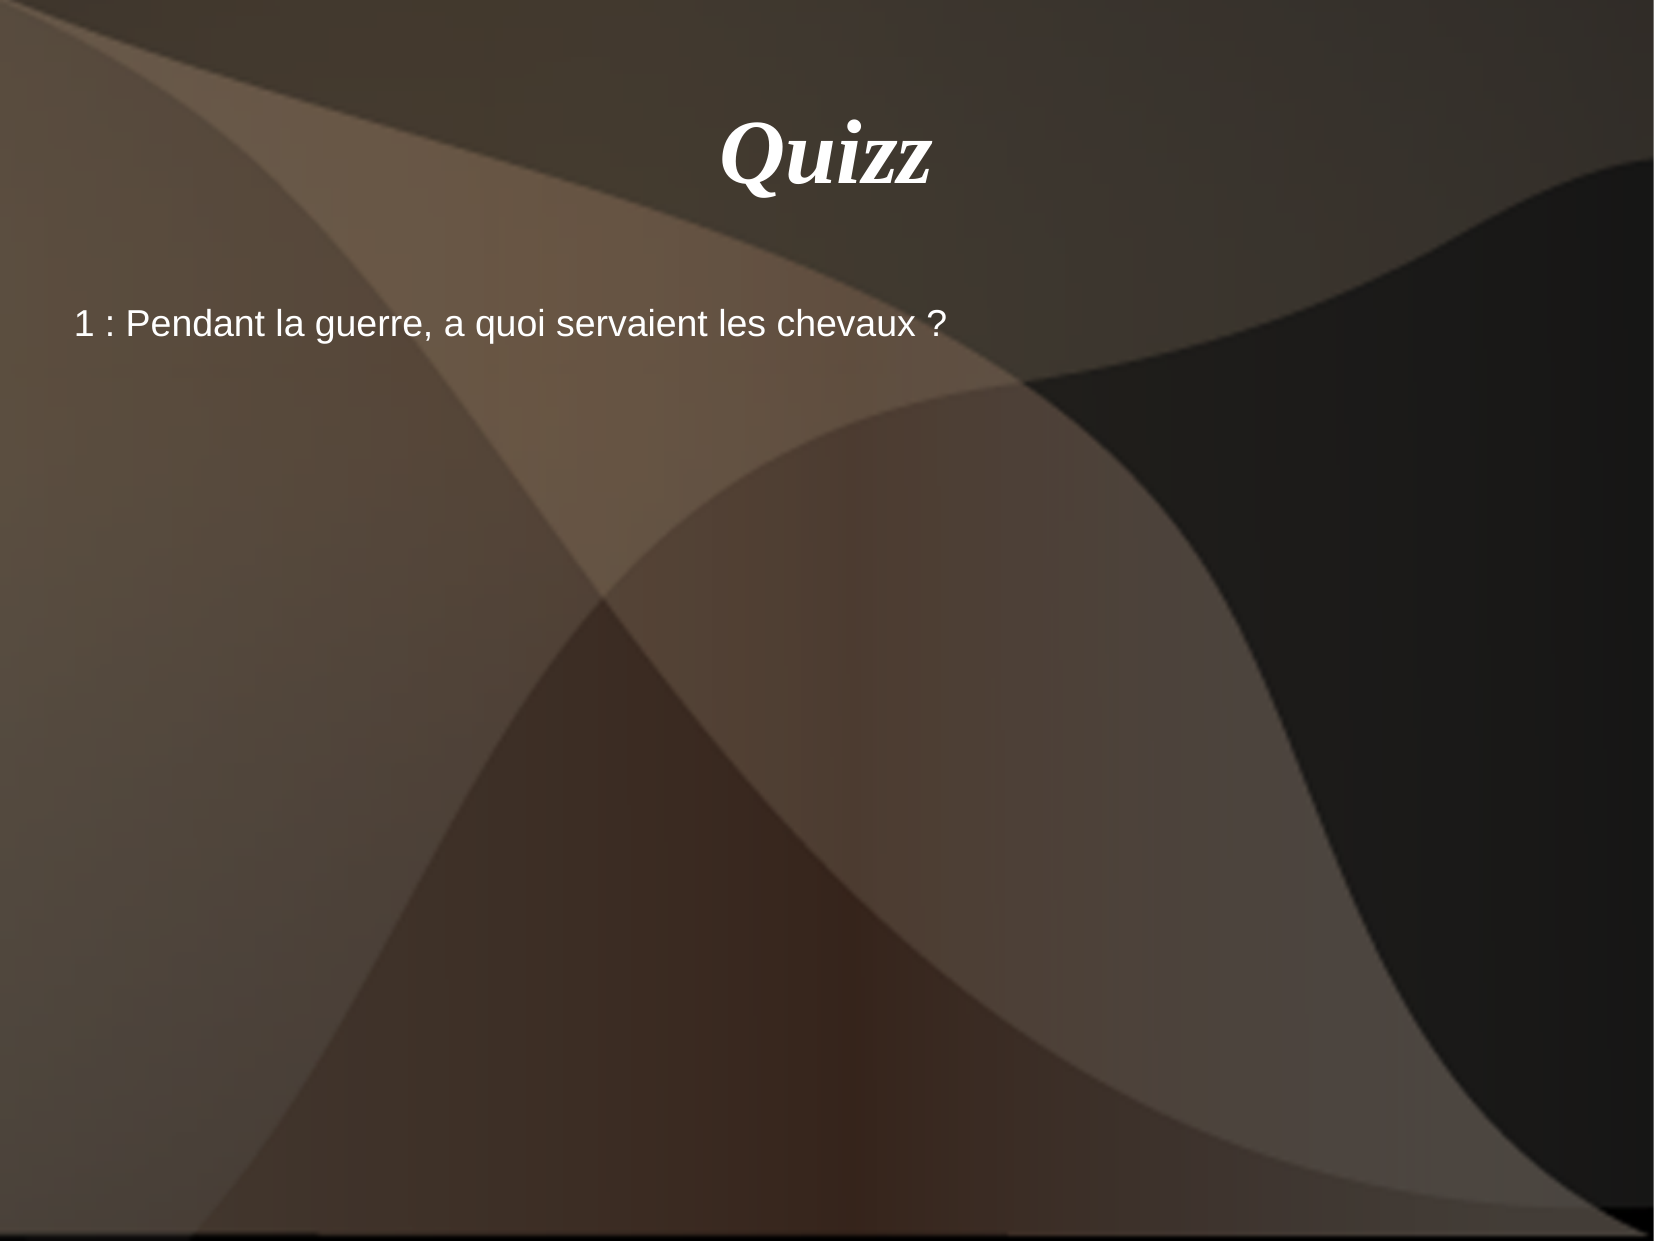

# Quizz
1 : Pendant la guerre, a quoi servaient les chevaux ?